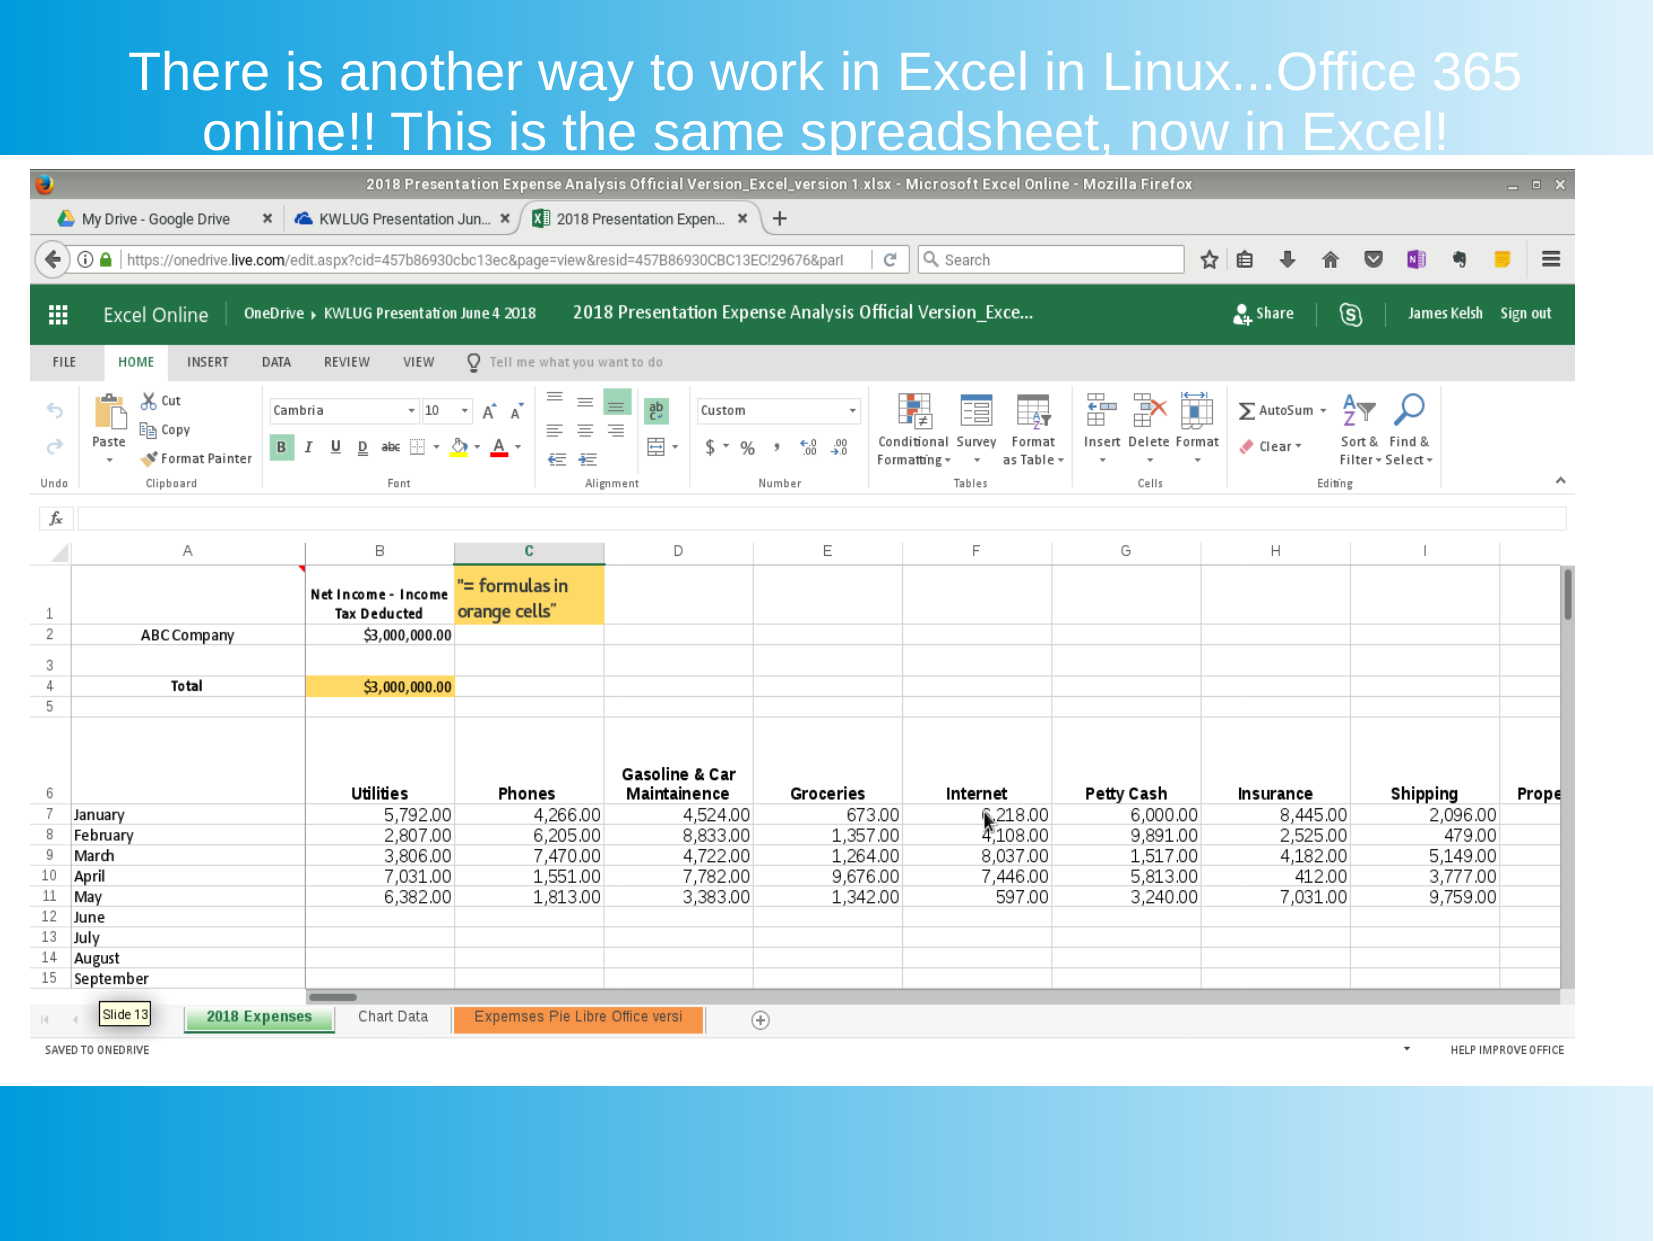

# There is another way to work in Excel in Linux...Office 365 online!! This is the same spreadsheet, now in Excel!